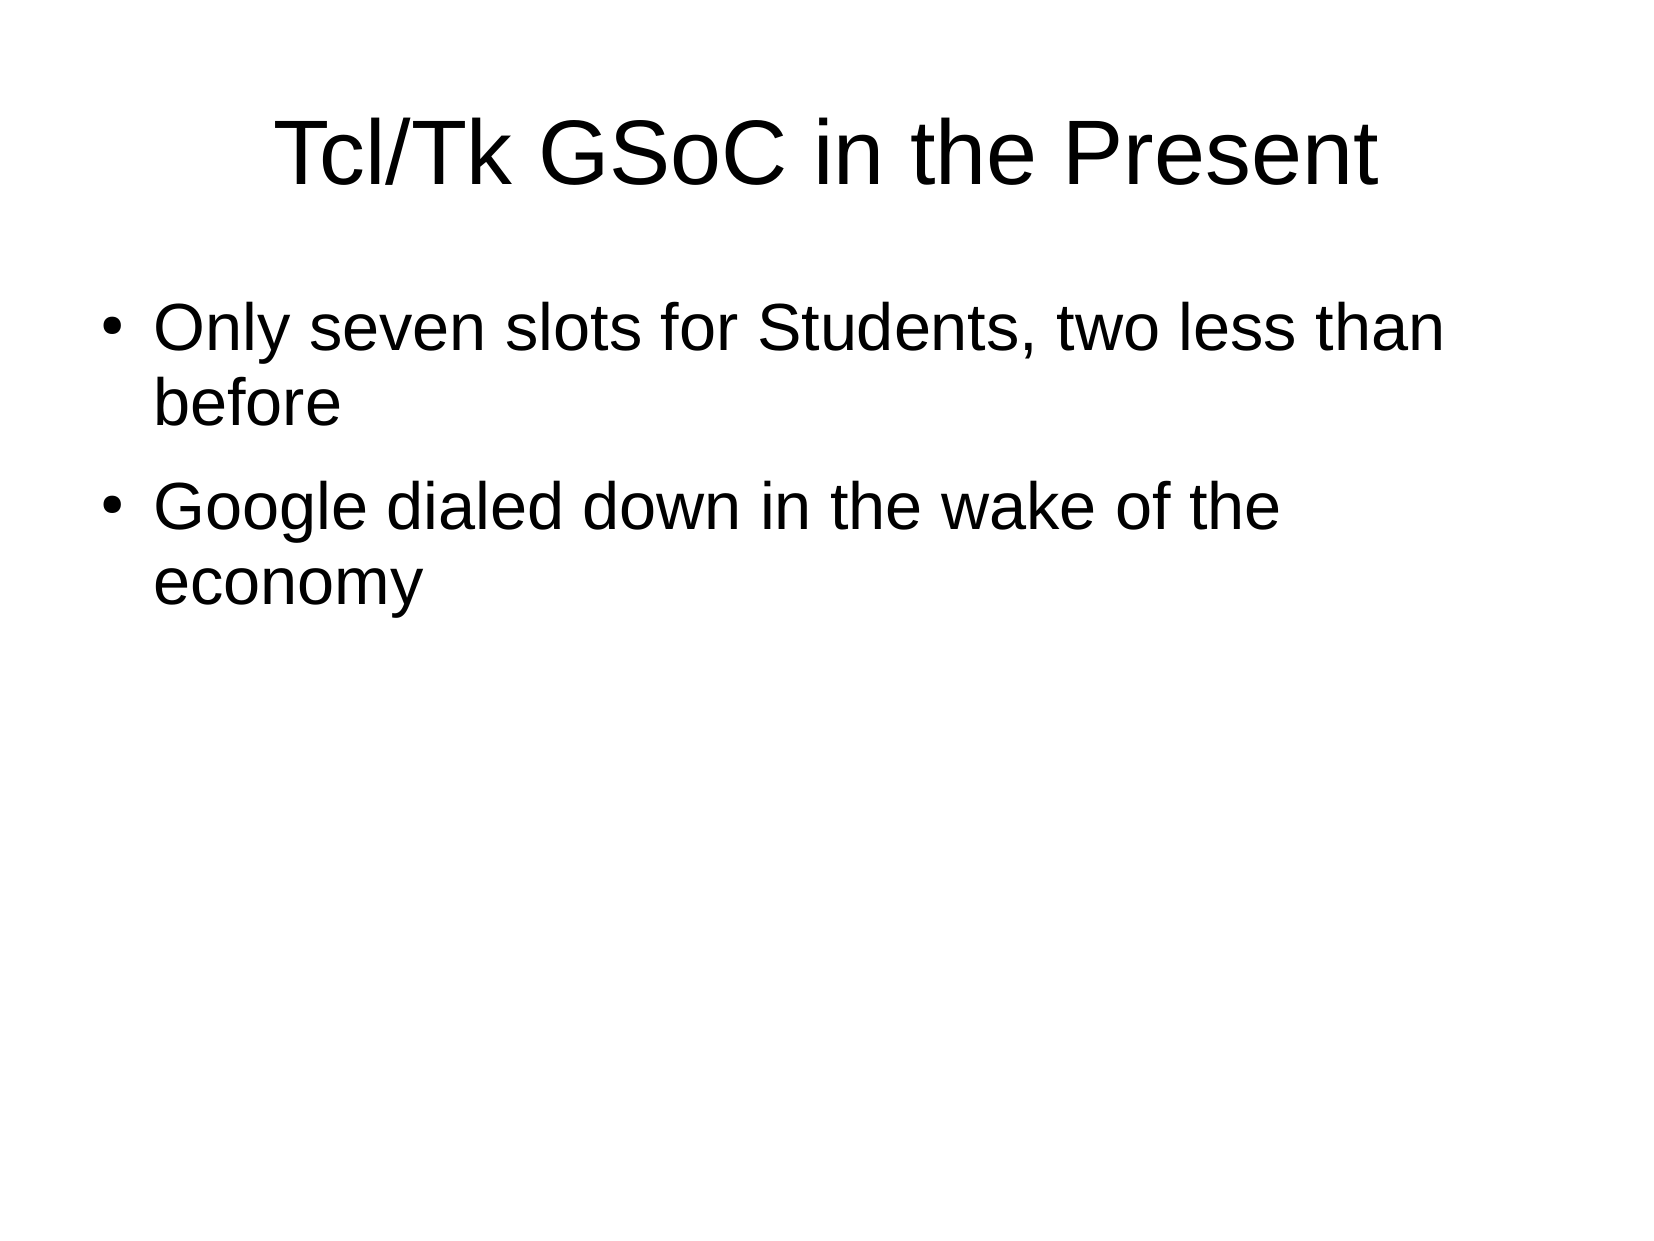

# Tcl/Tk GSoC in the Present
Only seven slots for Students, two less than before
Google dialed down in the wake of the economy